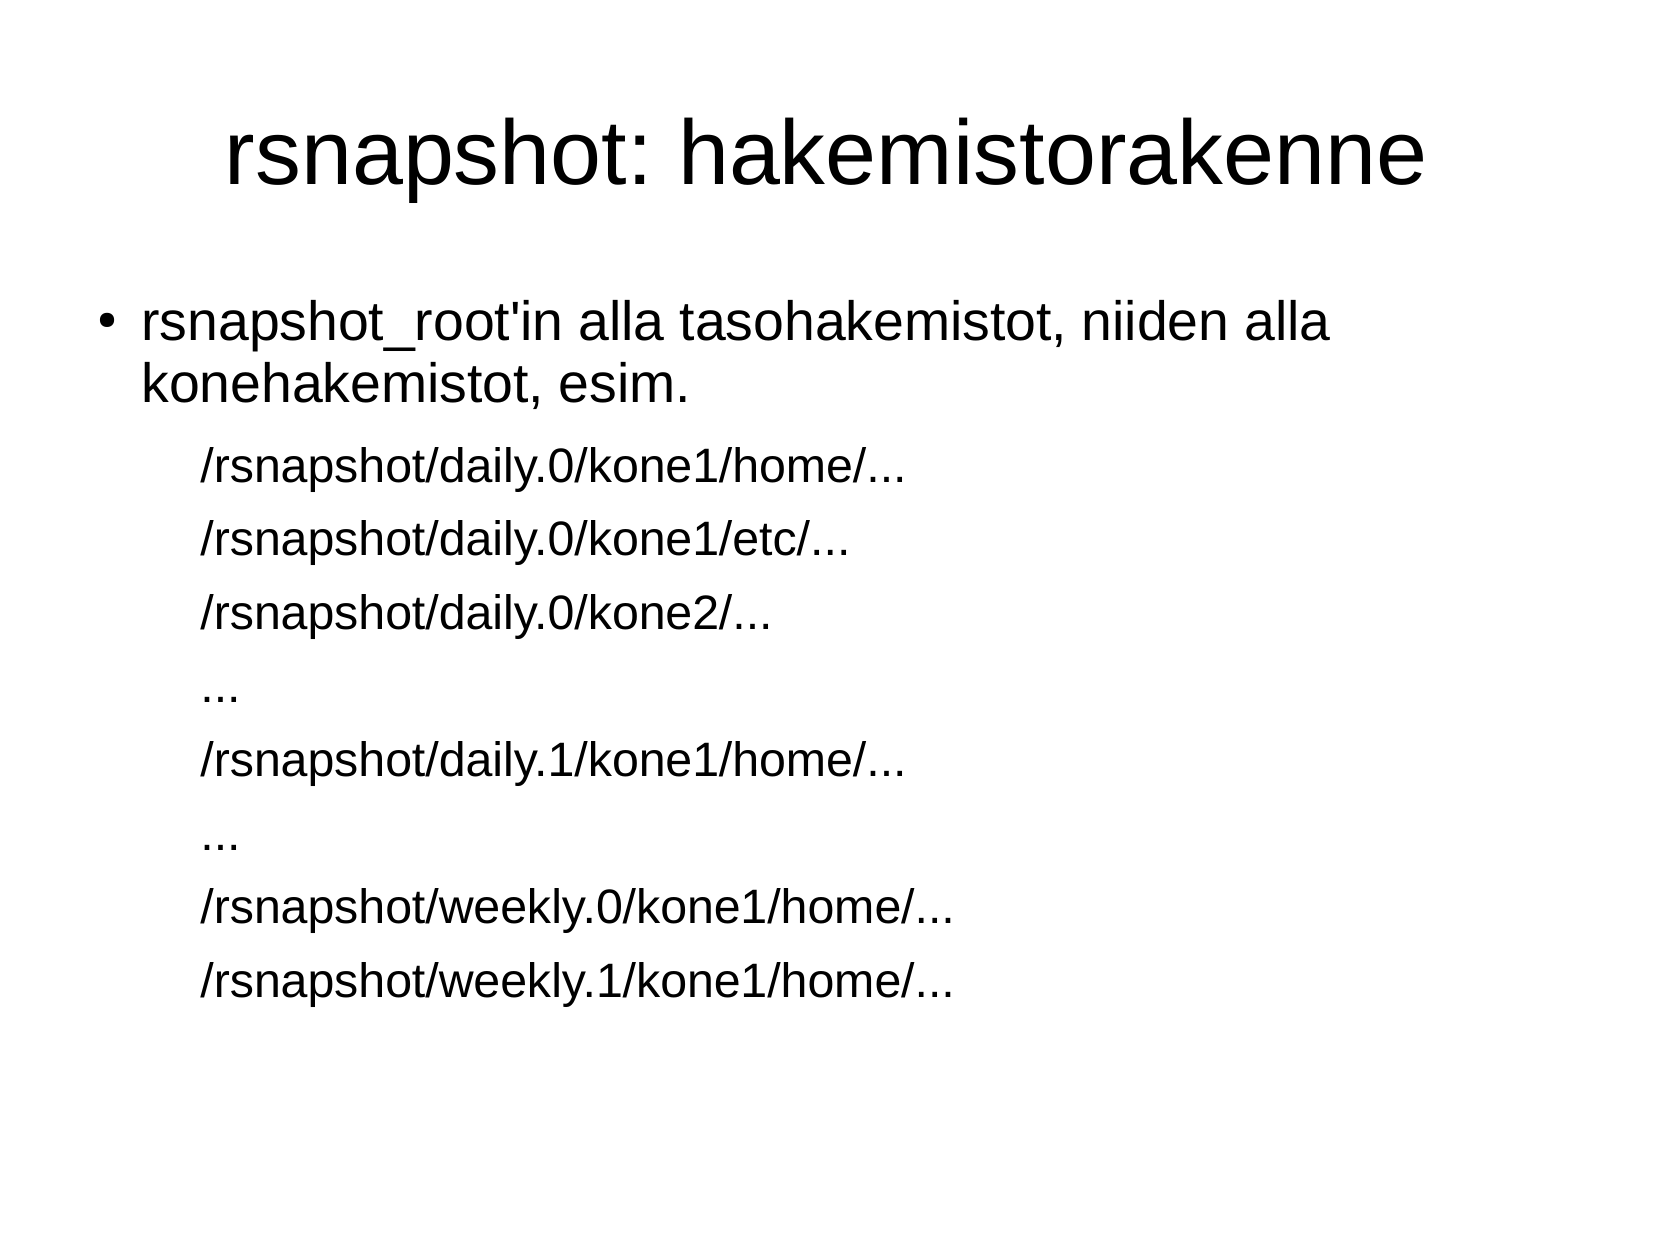

# rsnapshot: hakemistorakenne
rsnapshot_root'in alla tasohakemistot, niiden alla konehakemistot, esim.
/rsnapshot/daily.0/kone1/home/...
/rsnapshot/daily.0/kone1/etc/...
/rsnapshot/daily.0/kone2/...
...
/rsnapshot/daily.1/kone1/home/...
...
/rsnapshot/weekly.0/kone1/home/...
/rsnapshot/weekly.1/kone1/home/...